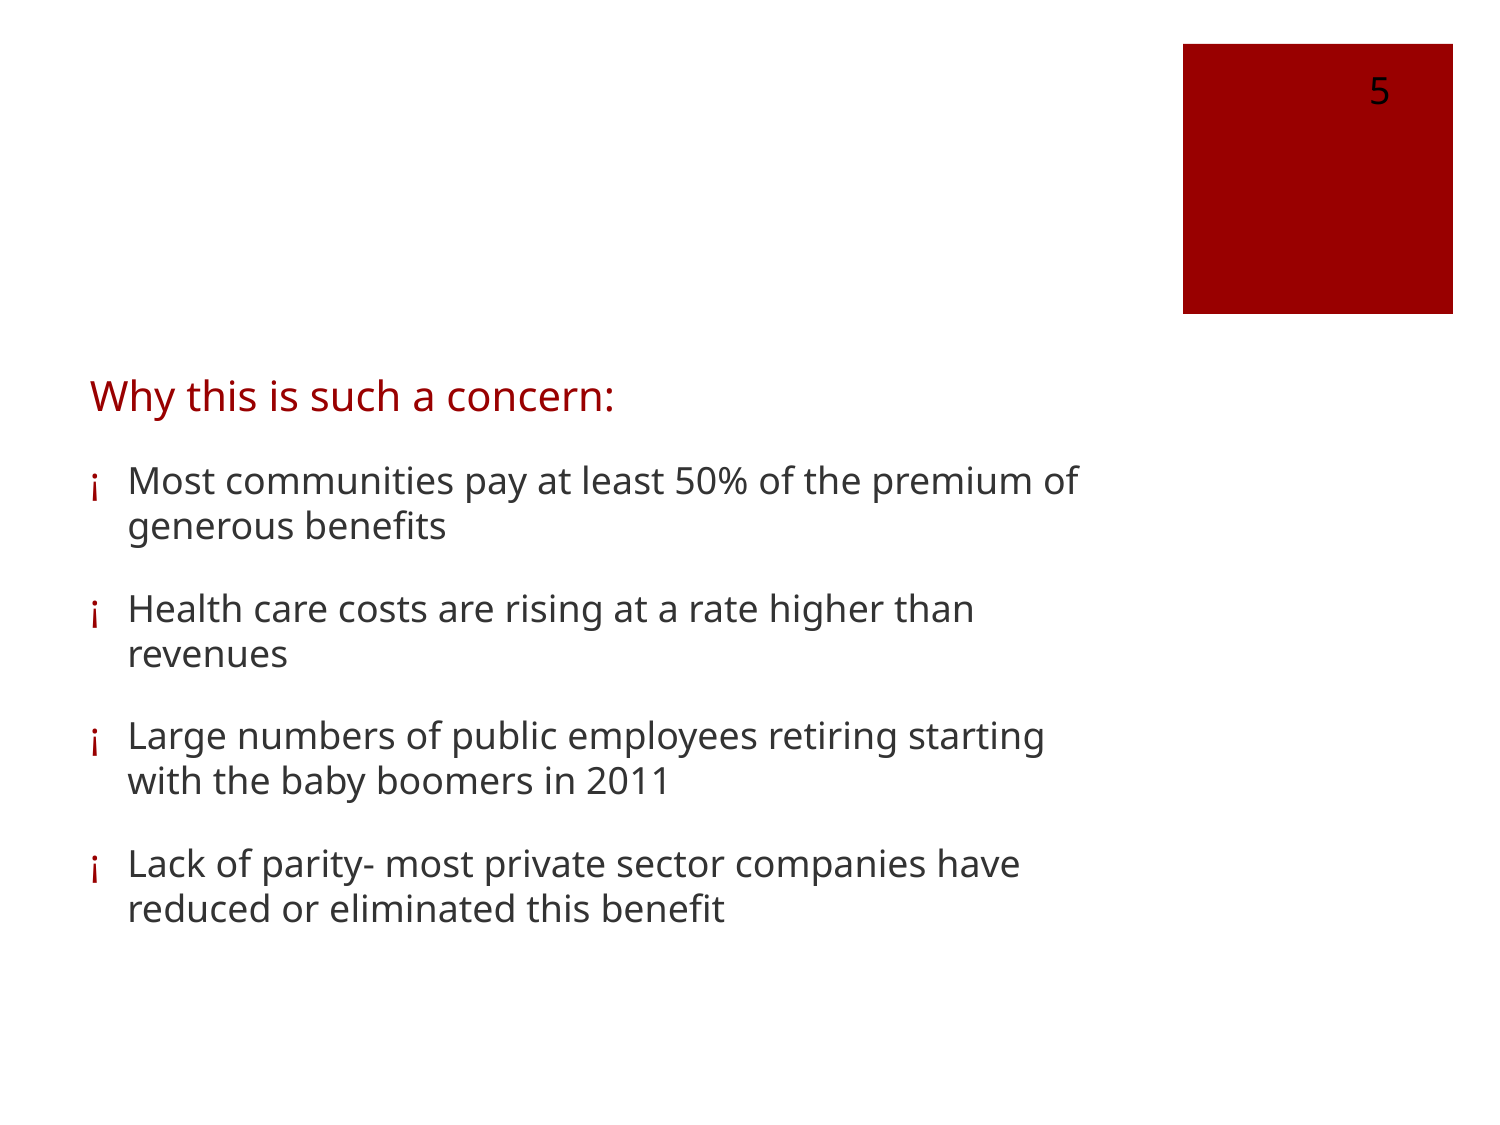

# The OPEB burden for municipalities
Why this is such a concern:
Most communities pay at least 50% of the premium of generous benefits
Health care costs are rising at a rate higher than revenues
Large numbers of public employees retiring starting with the baby boomers in 2011
Lack of parity- most private sector companies have reduced or eliminated this benefit